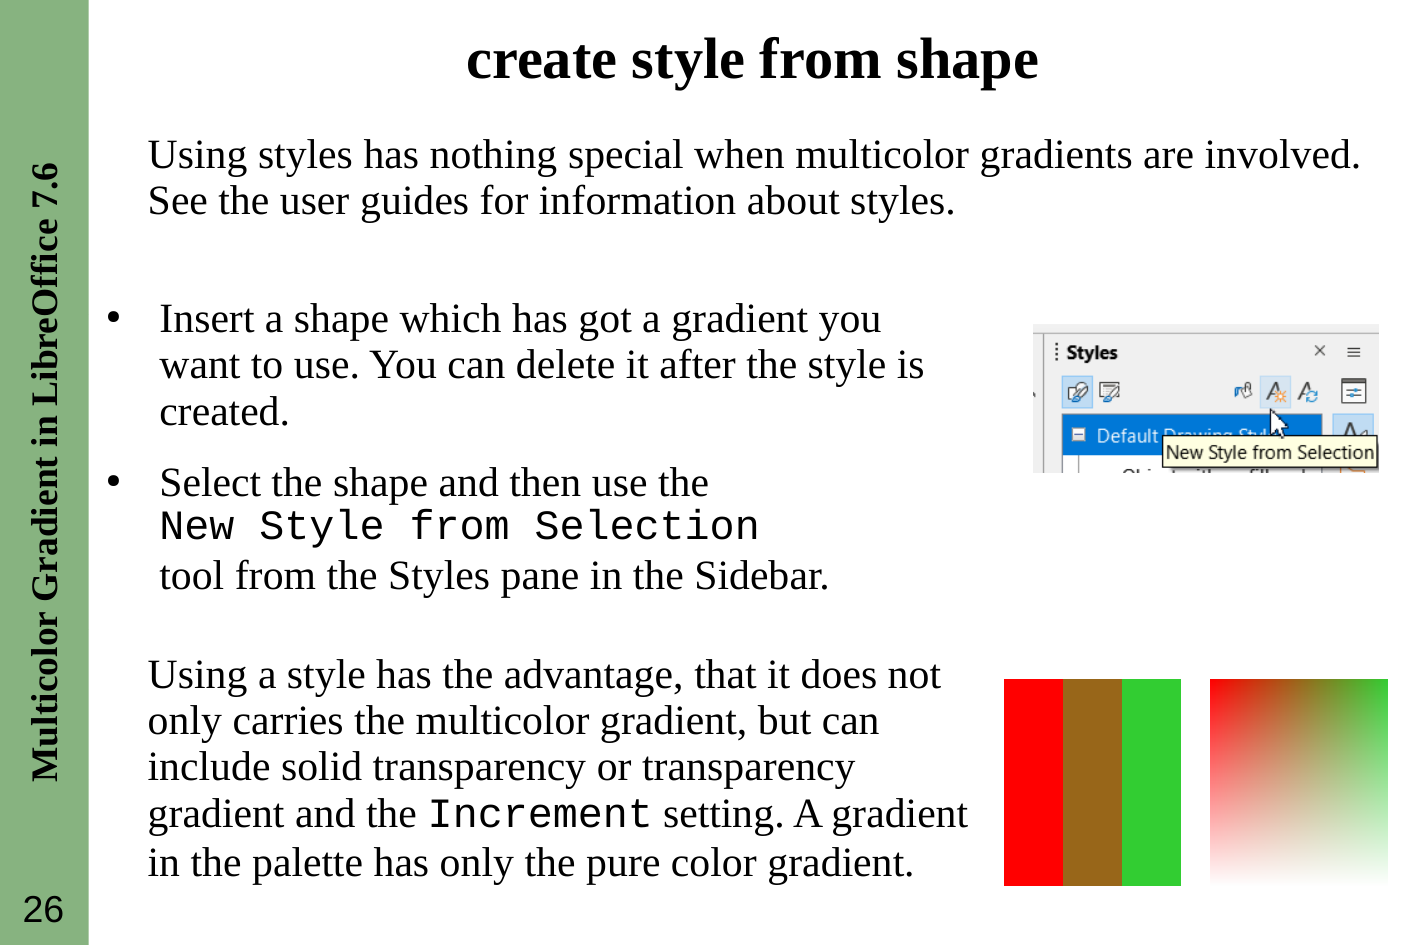

# create style from shape
Using styles has nothing special when multicolor gradients are involved. See the user guides for information about styles.
Insert a shape which has got a gradient you want to use. You can delete it after the style is created.
Select the shape and then use the New Style from Selection
tool from the Styles pane in the Sidebar.
Using a style has the advantage, that it does not only carries the multicolor gradient, but can include solid transparency or transparency gradient and the Increment setting. A gradient in the palette has only the pure color gradient.